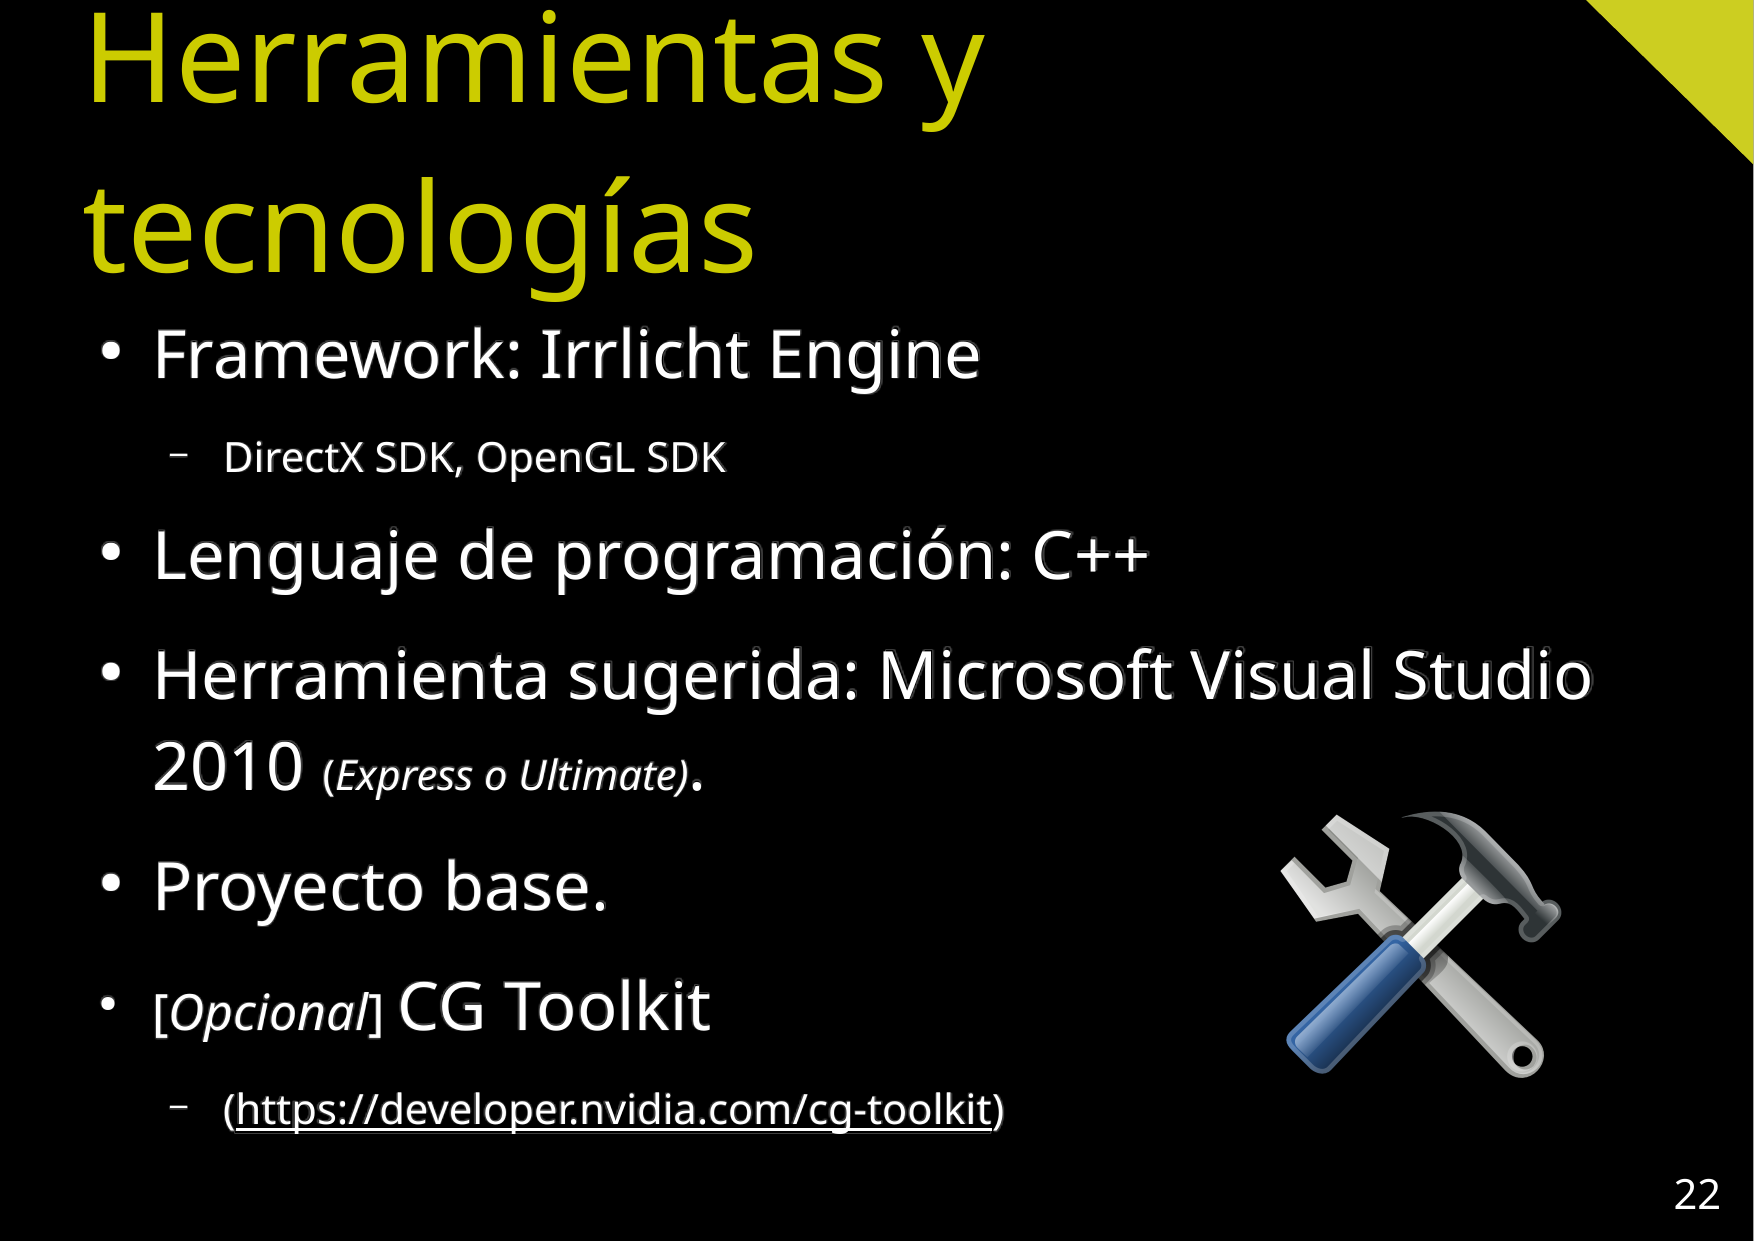

# Herramientas y tecnologías
Framework: Irrlicht Engine
DirectX SDK, OpenGL SDK
Lenguaje de programación: C++
Herramienta sugerida: Microsoft Visual Studio 2010 (Express o Ultimate).
Proyecto base.
[Opcional] CG Toolkit
(https://developer.nvidia.com/cg-toolkit)